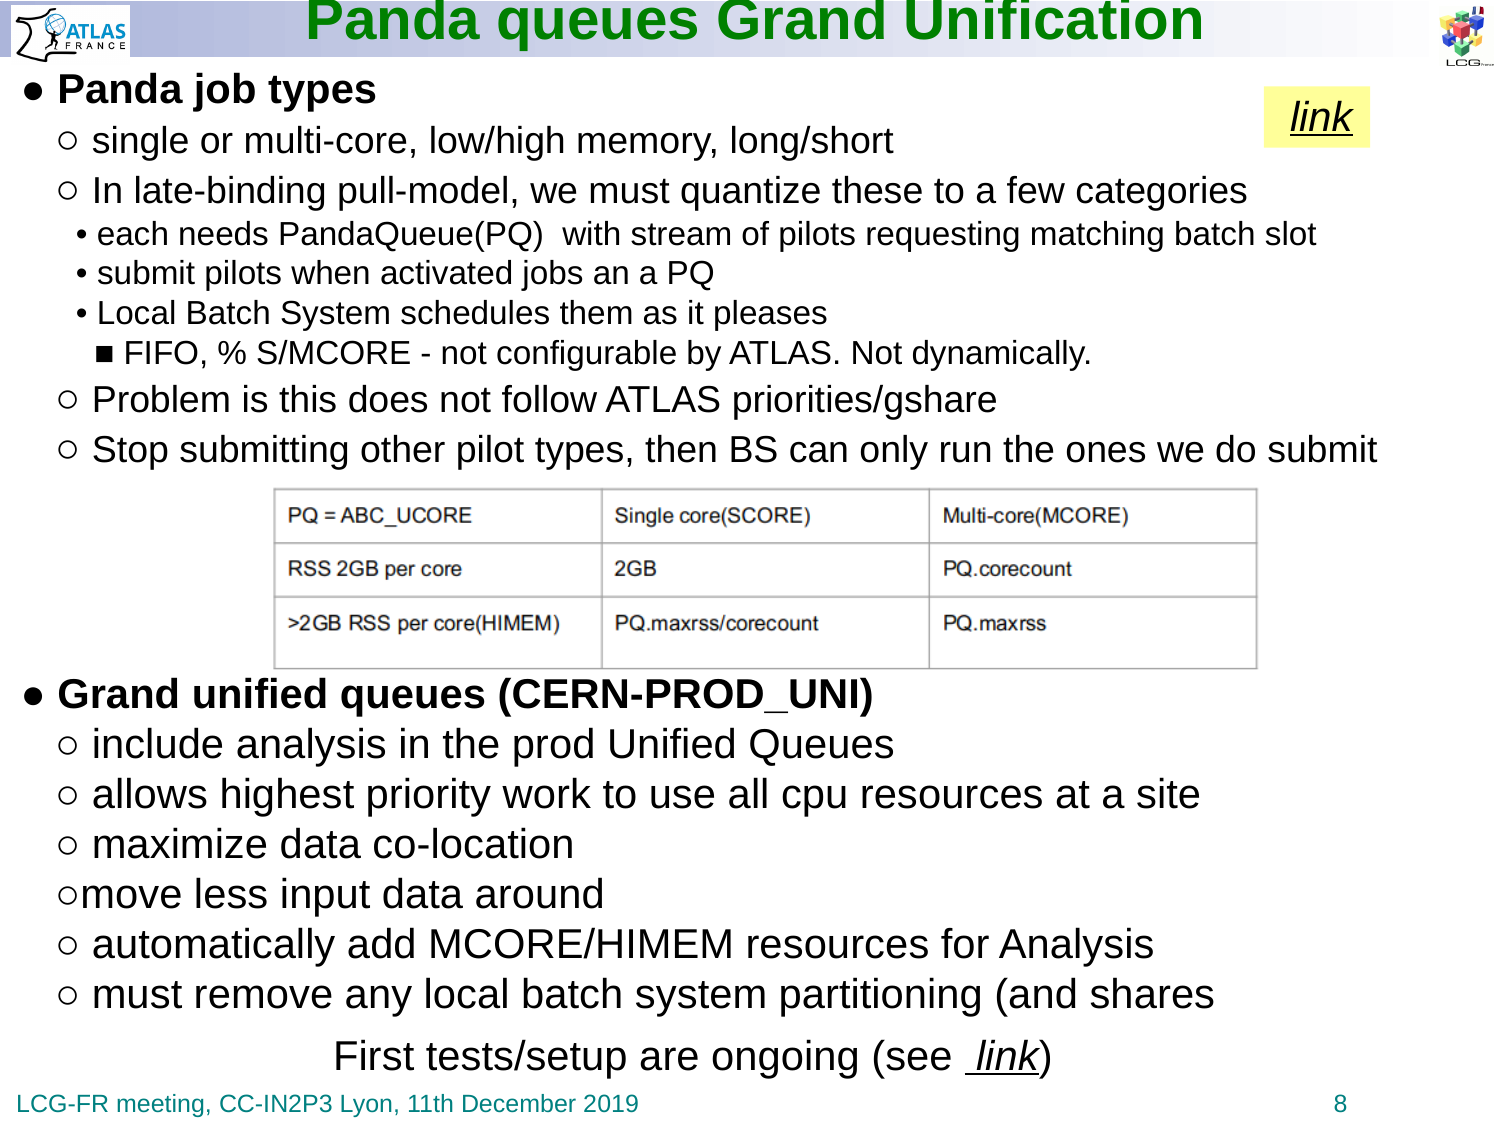

Panda queues Grand Unification
● Panda job types
 ○ single or multi-core, low/high memory, long/short
 ○ In late-binding pull-model, we must quantize these to a few categories
 • each needs PandaQueue(PQ) with stream of pilots requesting matching batch slot
 • submit pilots when activated jobs an a PQ
 • Local Batch System schedules them as it pleases
 ■ FIFO, % S/MCORE - not configurable by ATLAS. Not dynamically.
 ○ Problem is this does not follow ATLAS priorities/gshare
 ○ Stop submitting other pilot types, then BS can only run the ones we do submit
● Grand unified queues (CERN-PROD_UNI)
 ○ include analysis in the prod Unified Queues
 ○ allows highest priority work to use all cpu resources at a site
 ○ maximize data co-location
 ○move less input data around
 ○ automatically add MCORE/HIMEM resources for Analysis
 ○ must remove any local batch system partitioning (and shares
 link
First tests/setup are ongoing (see link)